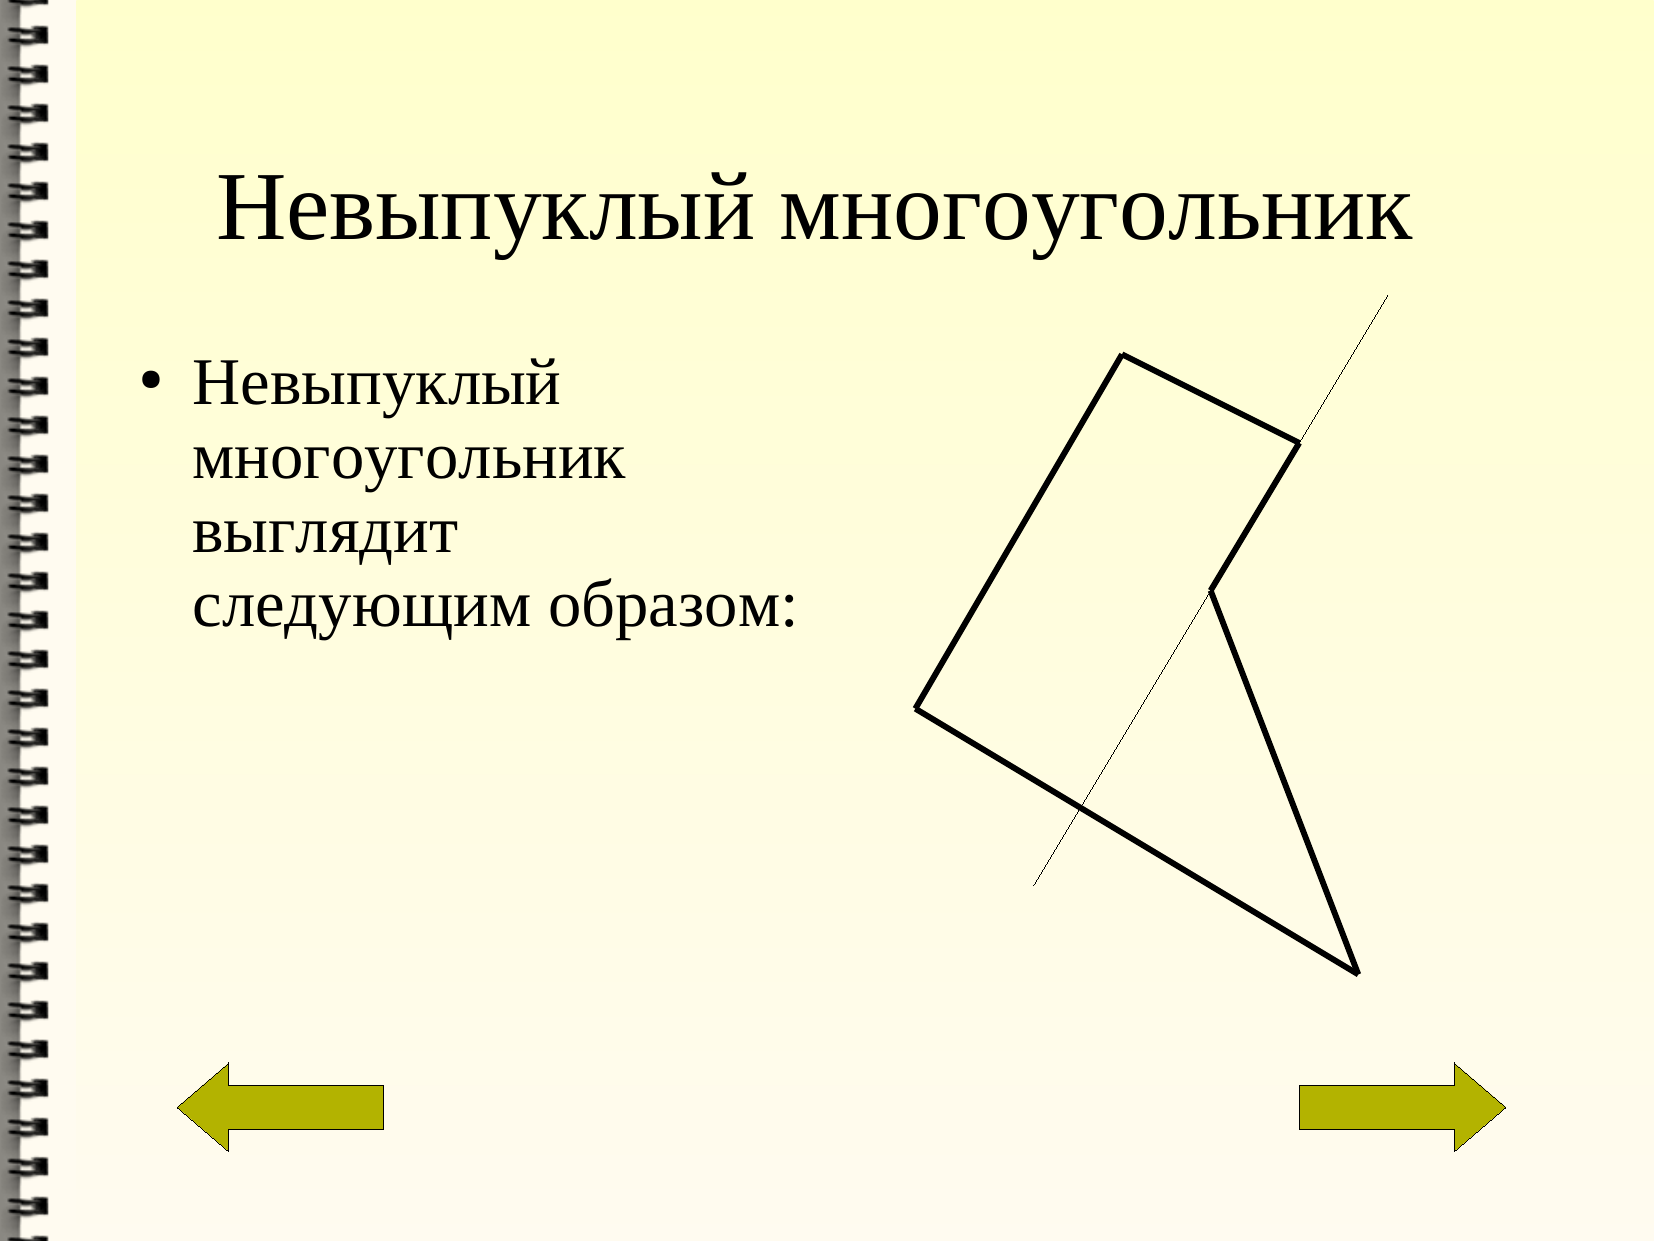

# Невыпуклый многоугольник
Невыпуклый многоугольник выглядит следующим образом: